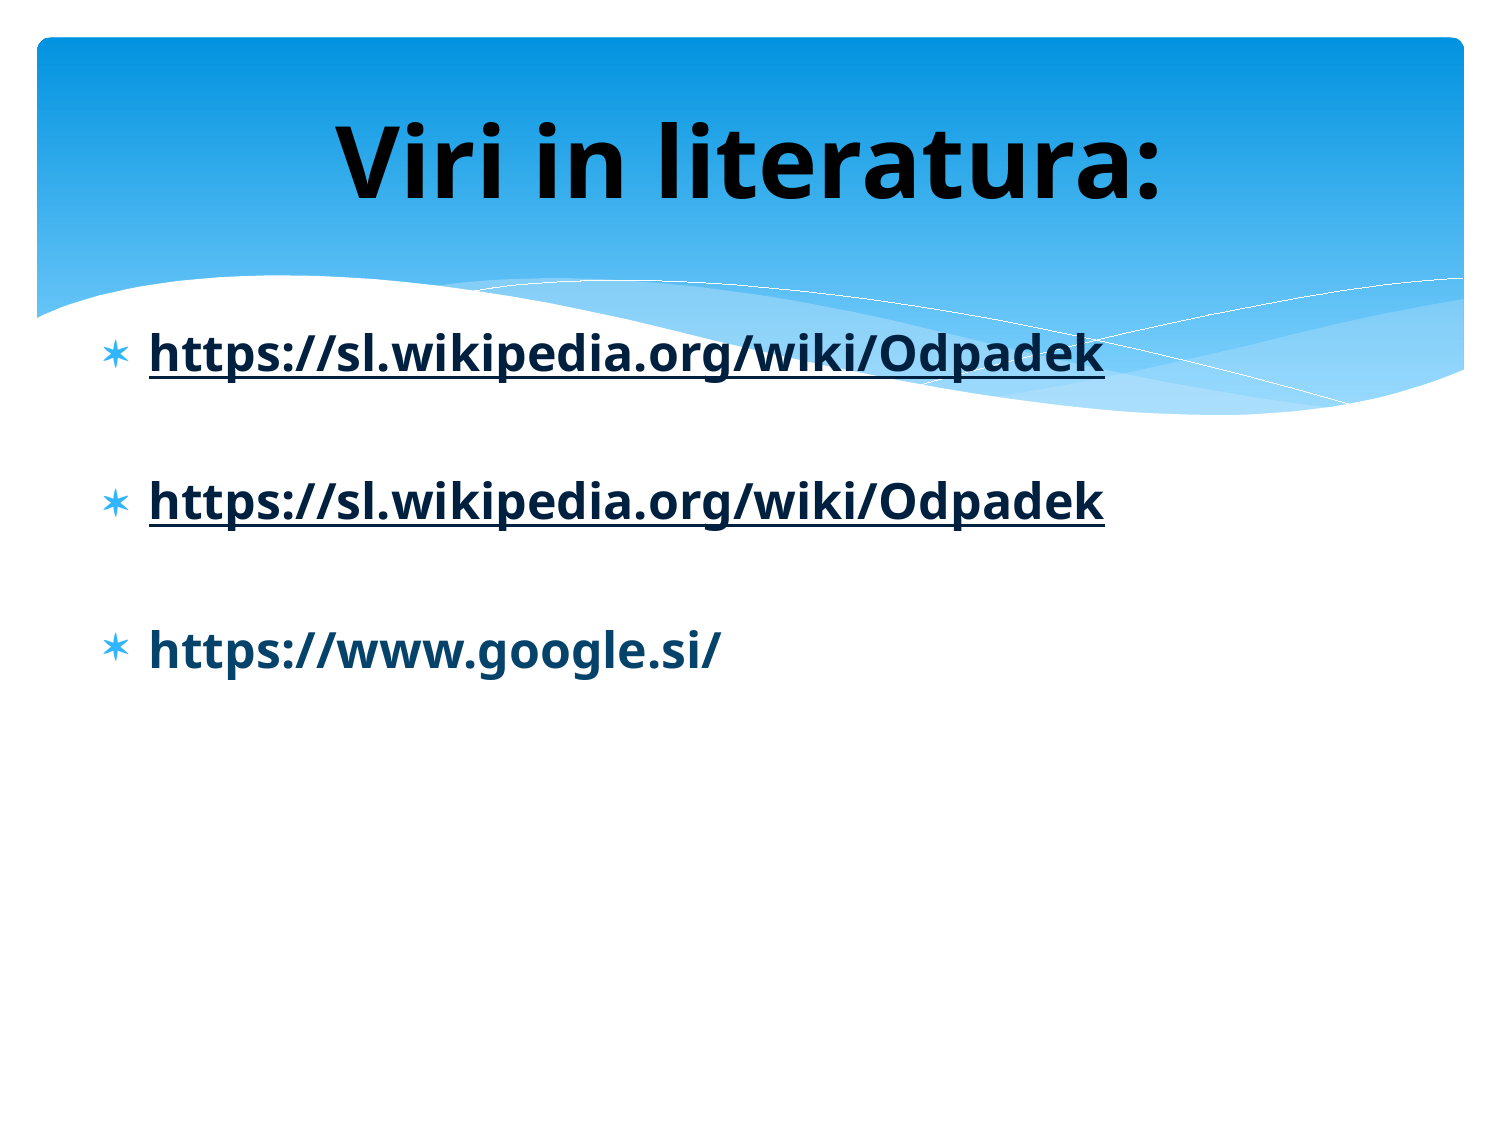

Viri in literatura:
# https://sl.wikipedia.org/wiki/Odpadek
https://sl.wikipedia.org/wiki/Odpadek
https://www.google.si/